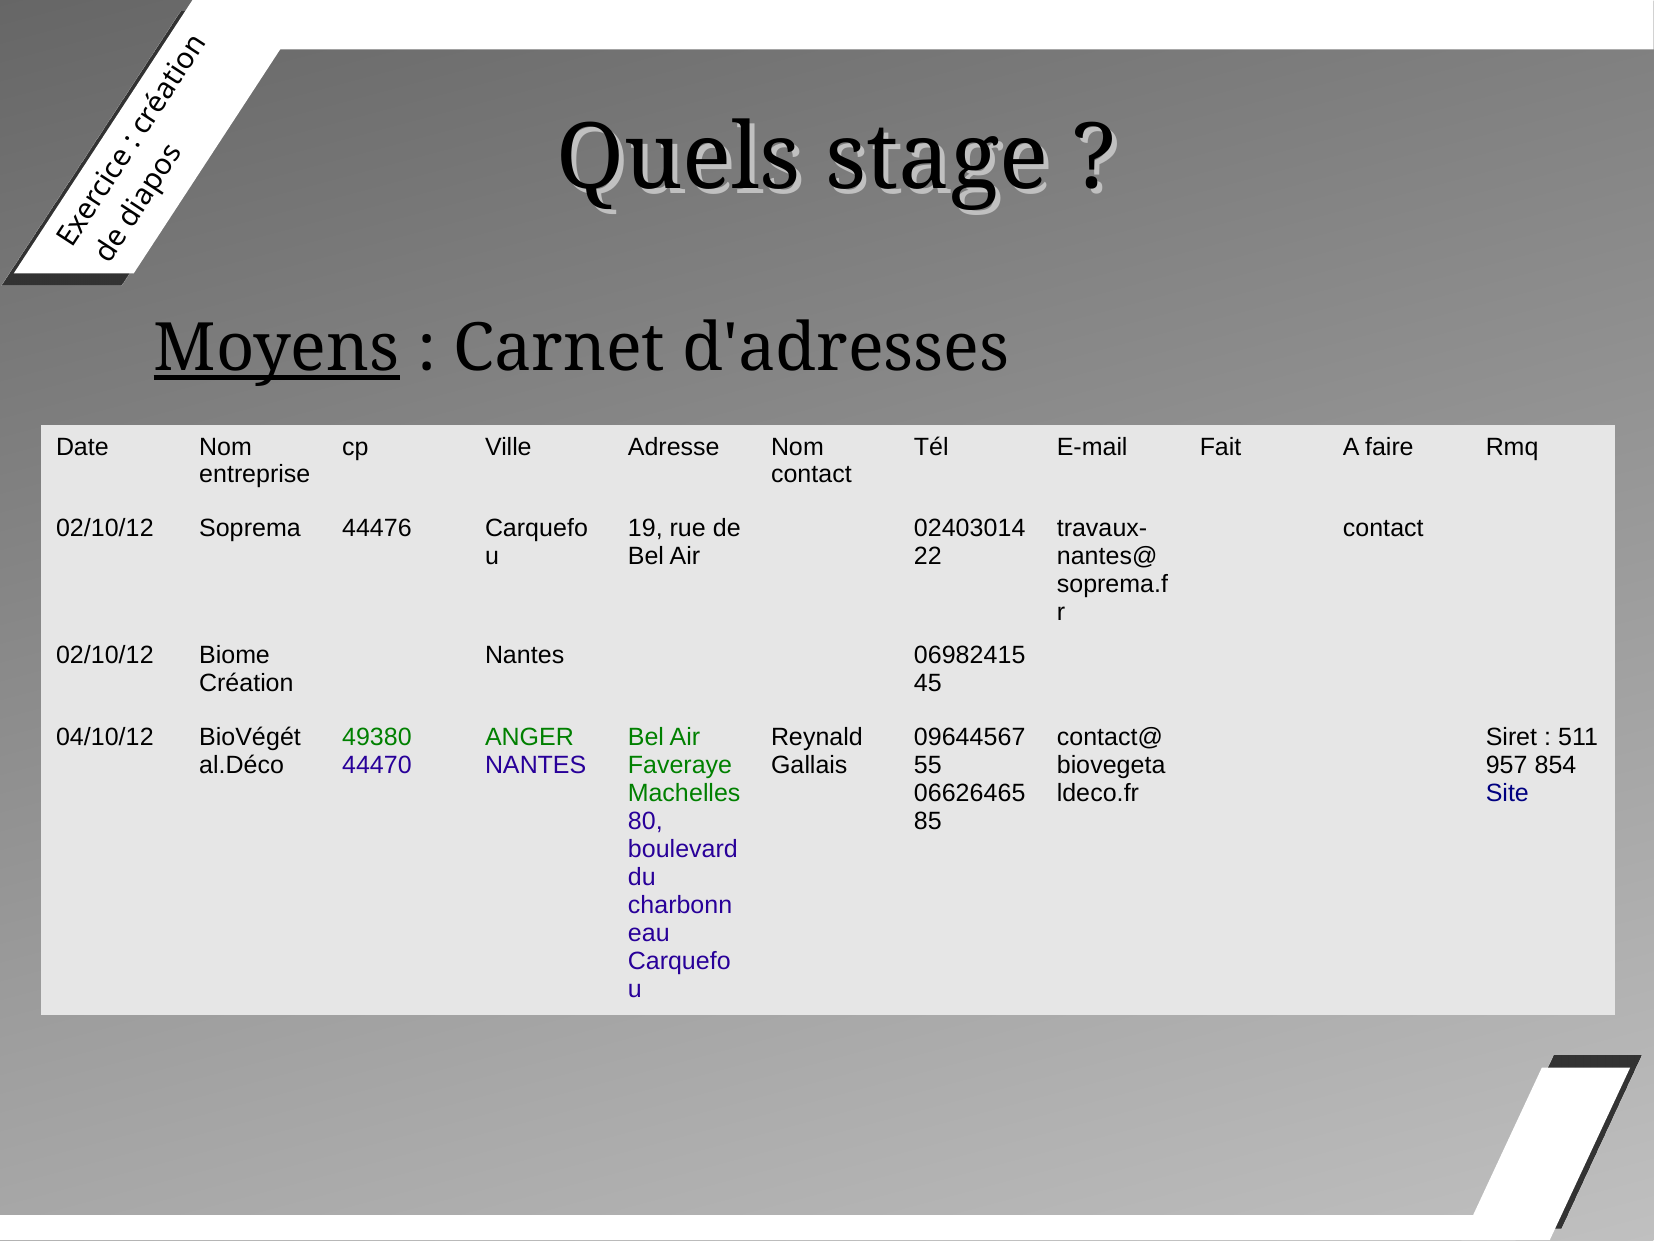

# Quels stage ?
Moyens : Carnet d'adresses
| Date | Nom entreprise | cp | Ville | Adresse | Nom contact | Tél | E-mail | Fait | A faire | Rmq |
| --- | --- | --- | --- | --- | --- | --- | --- | --- | --- | --- |
| 02/10/12 | Soprema | 44476 | Carquefou | 19, rue de Bel Air | | 0240301422 | travaux-nantes@soprema.fr | | contact | |
| 02/10/12 | Biome Création | | Nantes | | | 0698241545 | | | | |
| 04/10/12 | BioVégétal.Déco | 49380 44470 | ANGER NANTES | Bel Air Faveraye Machelles 80, boulevard du charbonneau Carquefou | Reynald Gallais | 0964456755 0662646585 | contact@biovegetaldeco.fr | | | Siret : 511 957 854 Site |